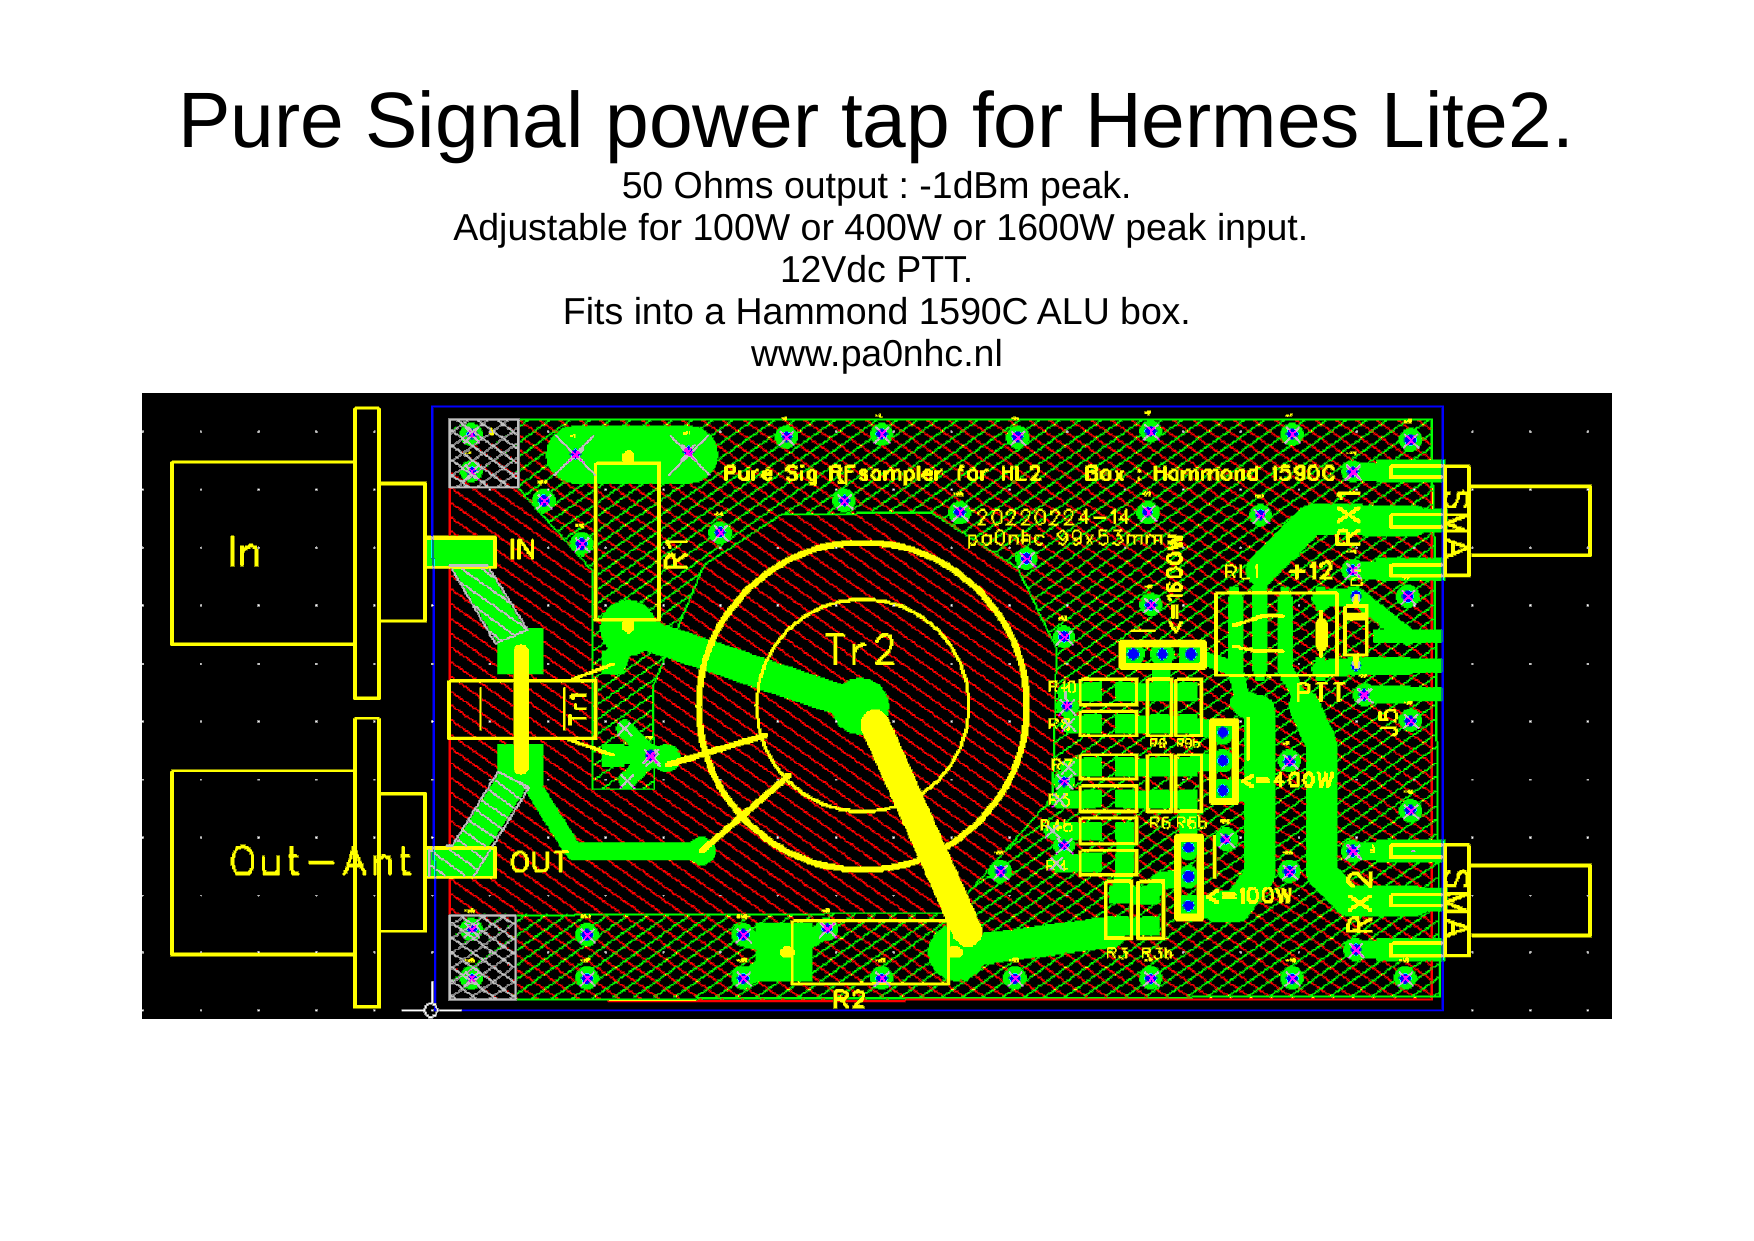

# Pure Signal power tap for Hermes Lite2. 50 Ohms output : -1dBm peak. Adjustable for 100W or 400W or 1600W peak input. 12Vdc PTT. Fits into a Hammond 1590C ALU box. www.pa0nhc.nl